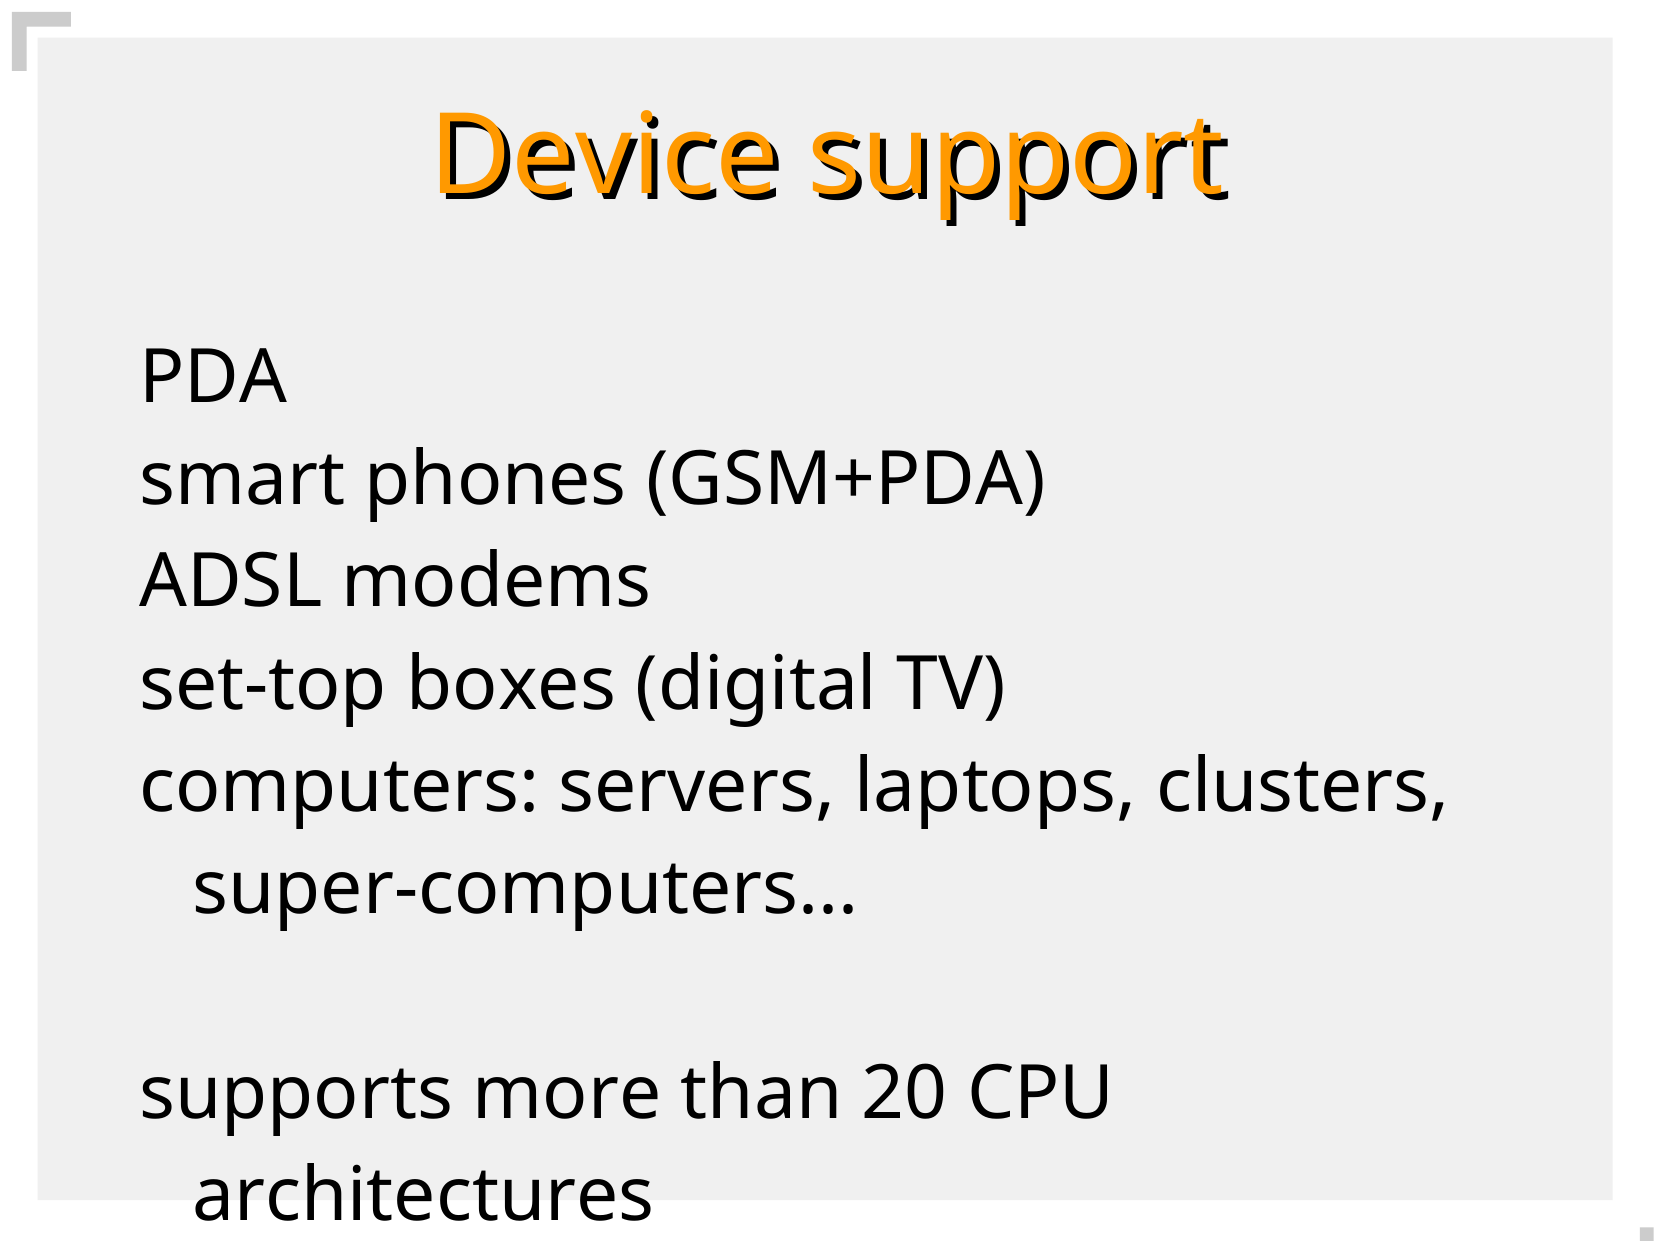

# Device support
PDA
smart phones (GSM+PDA)
ADSL modems
set-top boxes (digital TV)
computers: servers, laptops, clusters, super-computers...
supports more than 20 CPU architectures